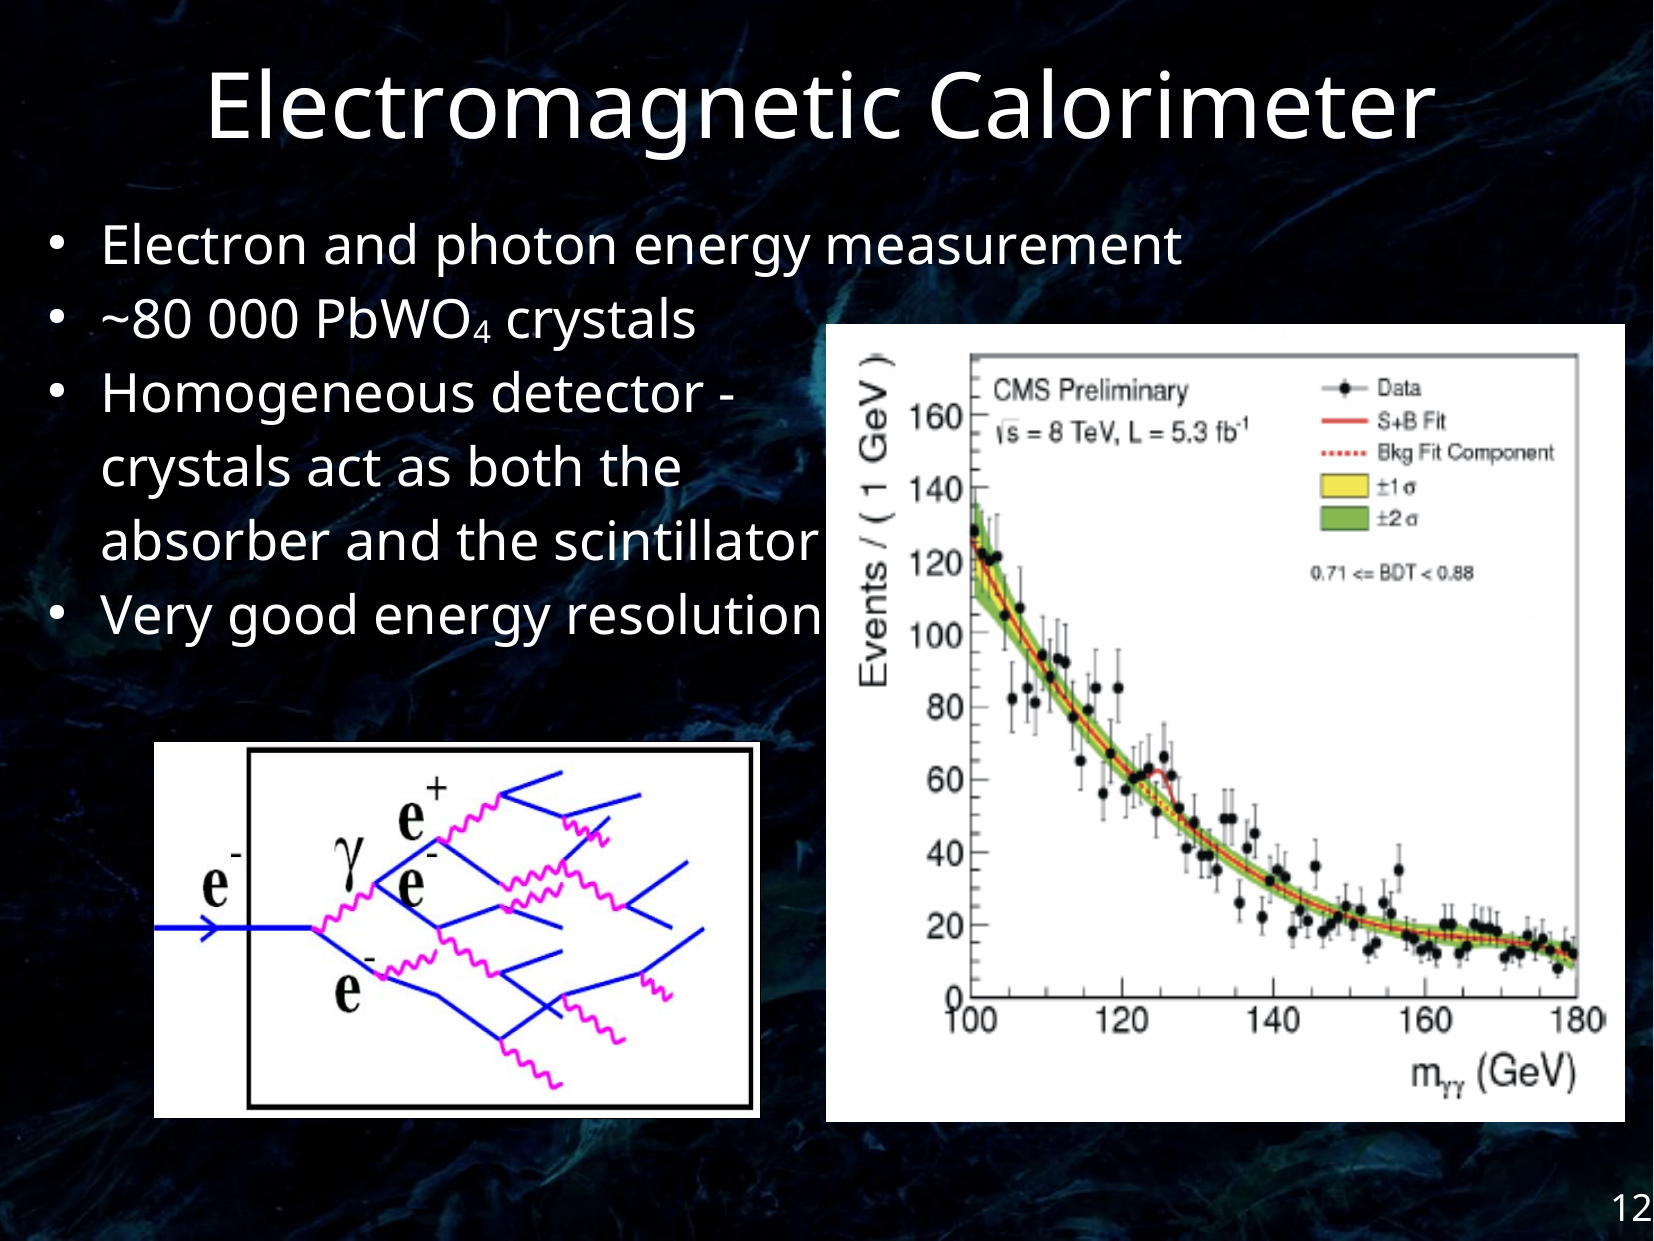

# Electromagnetic Calorimeter
Electron and photon energy measurement
~80 000 PbWO4 crystals
Homogeneous detector -
crystals act as both the
absorber and the scintillator
Very good energy resolution
12